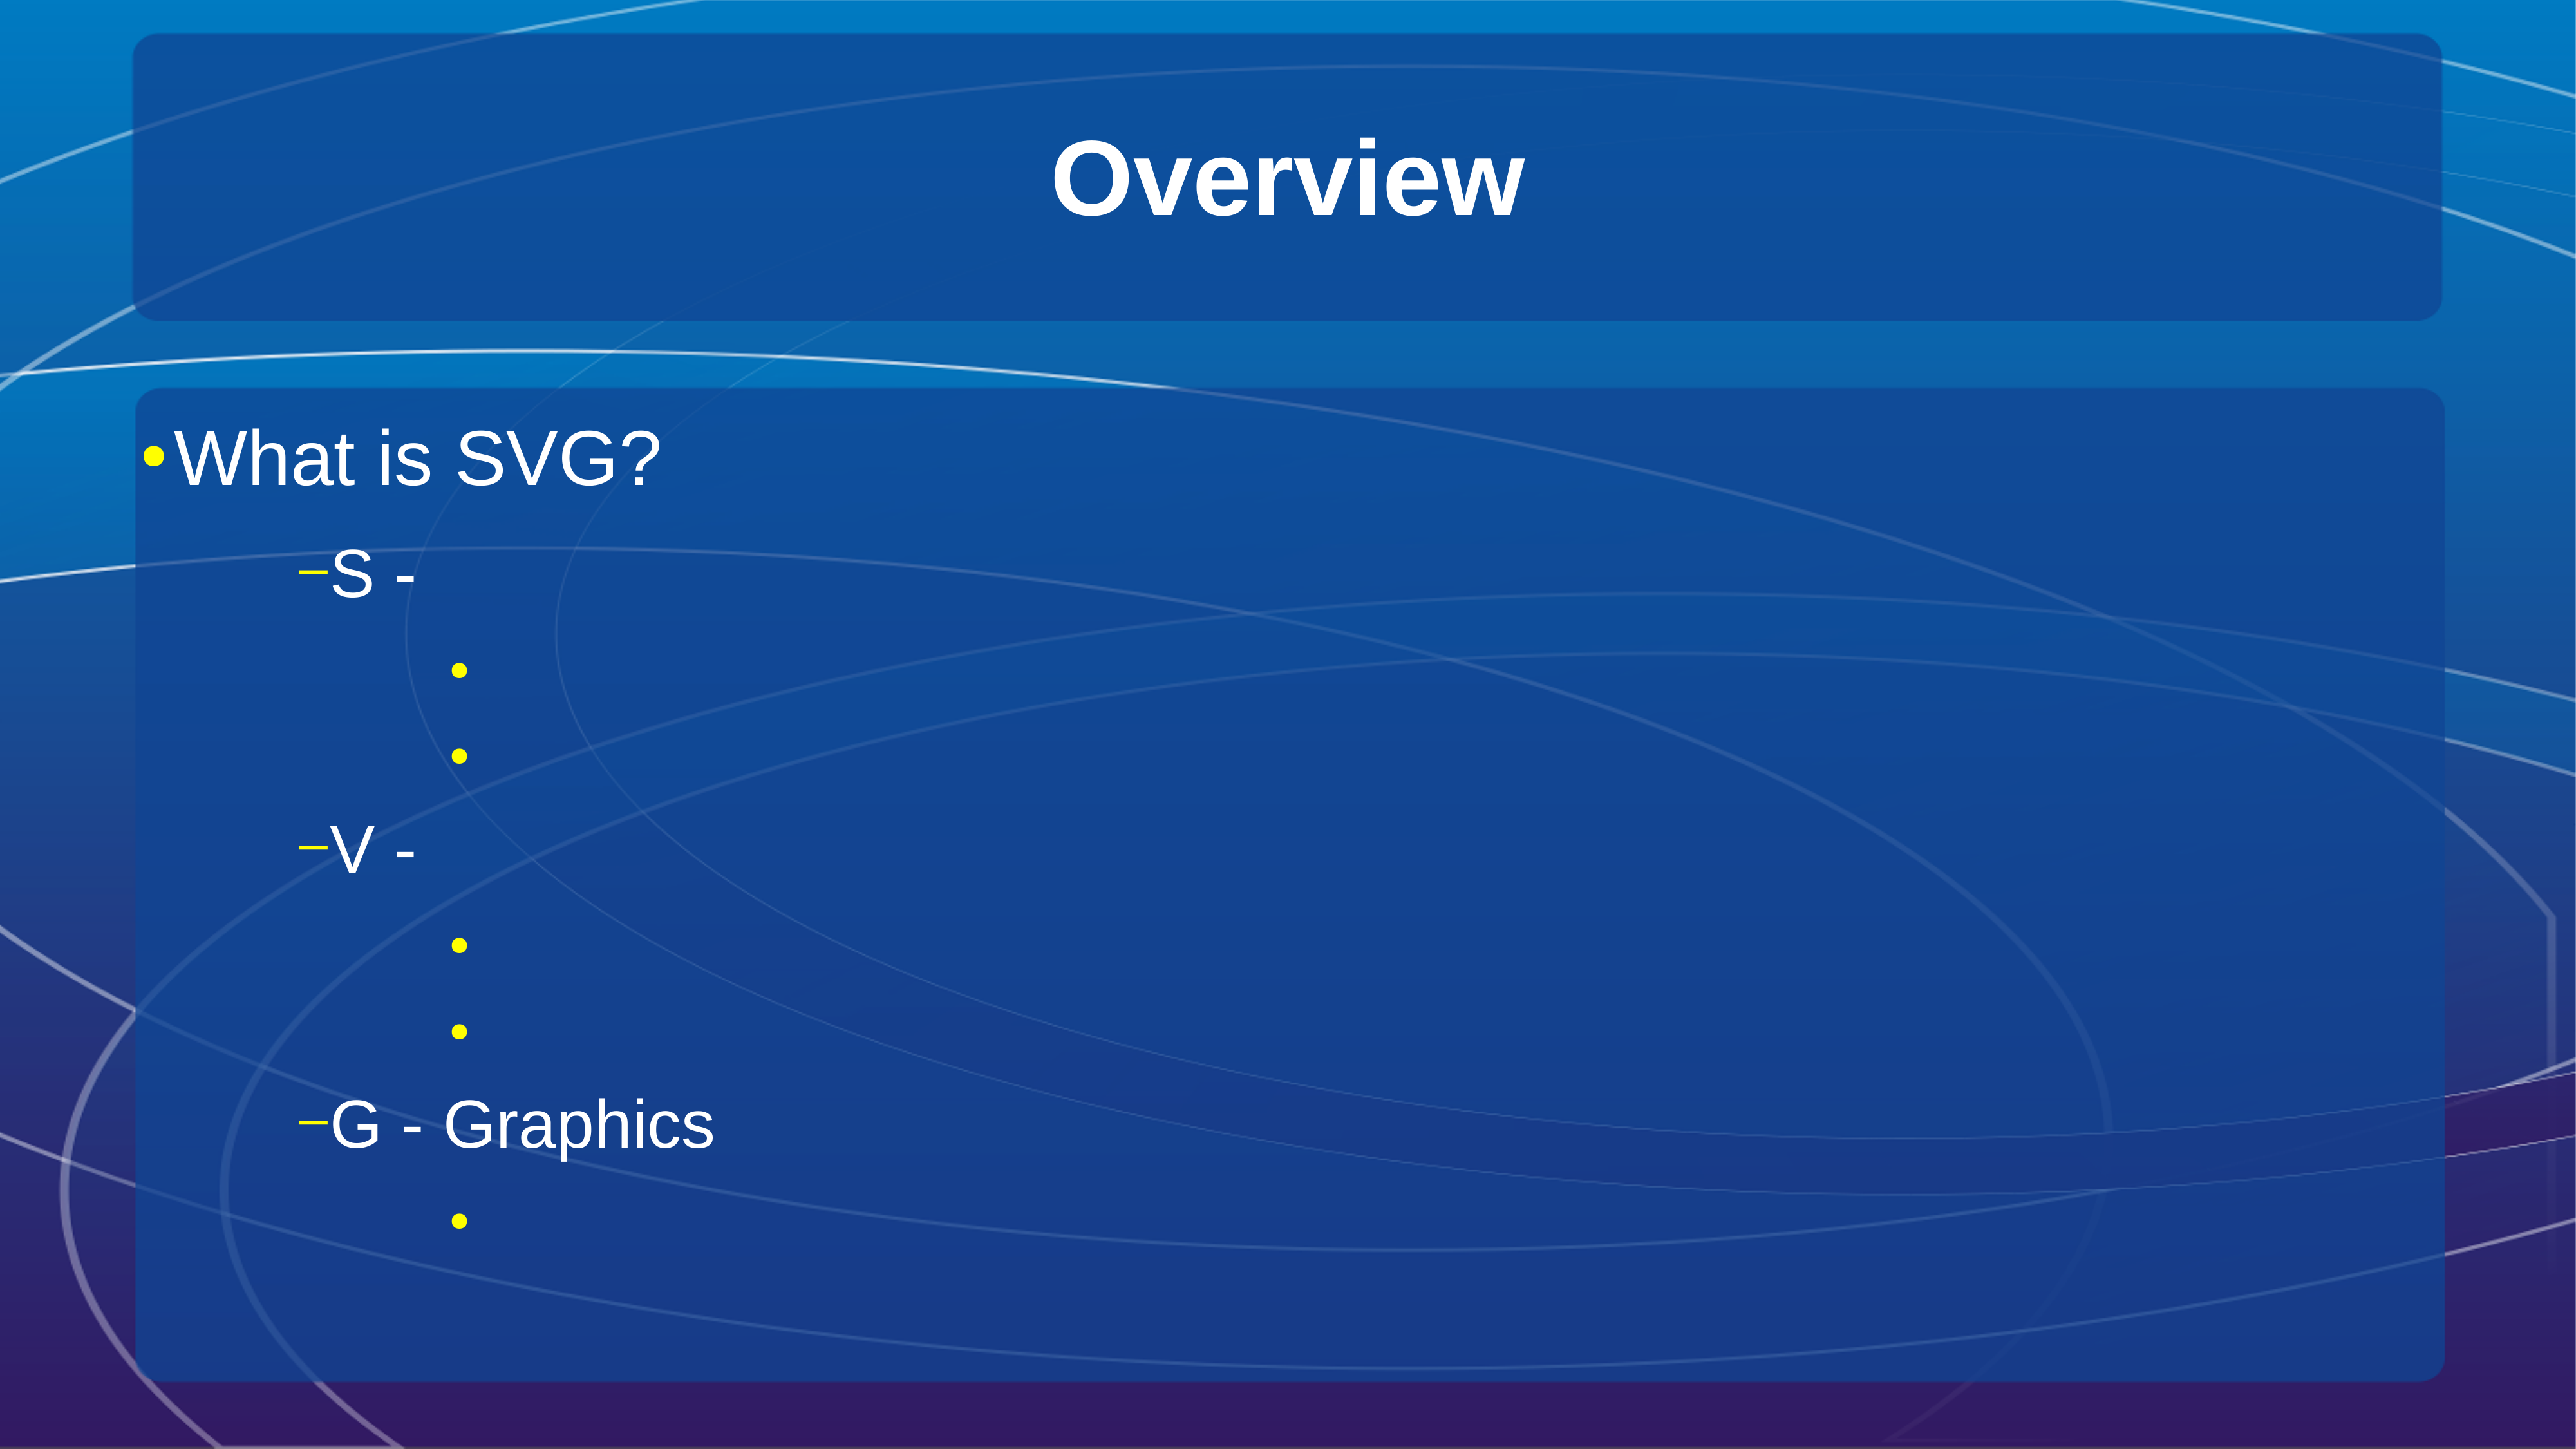

# Overview
What is SVG?
S -
V -
G - Graphics